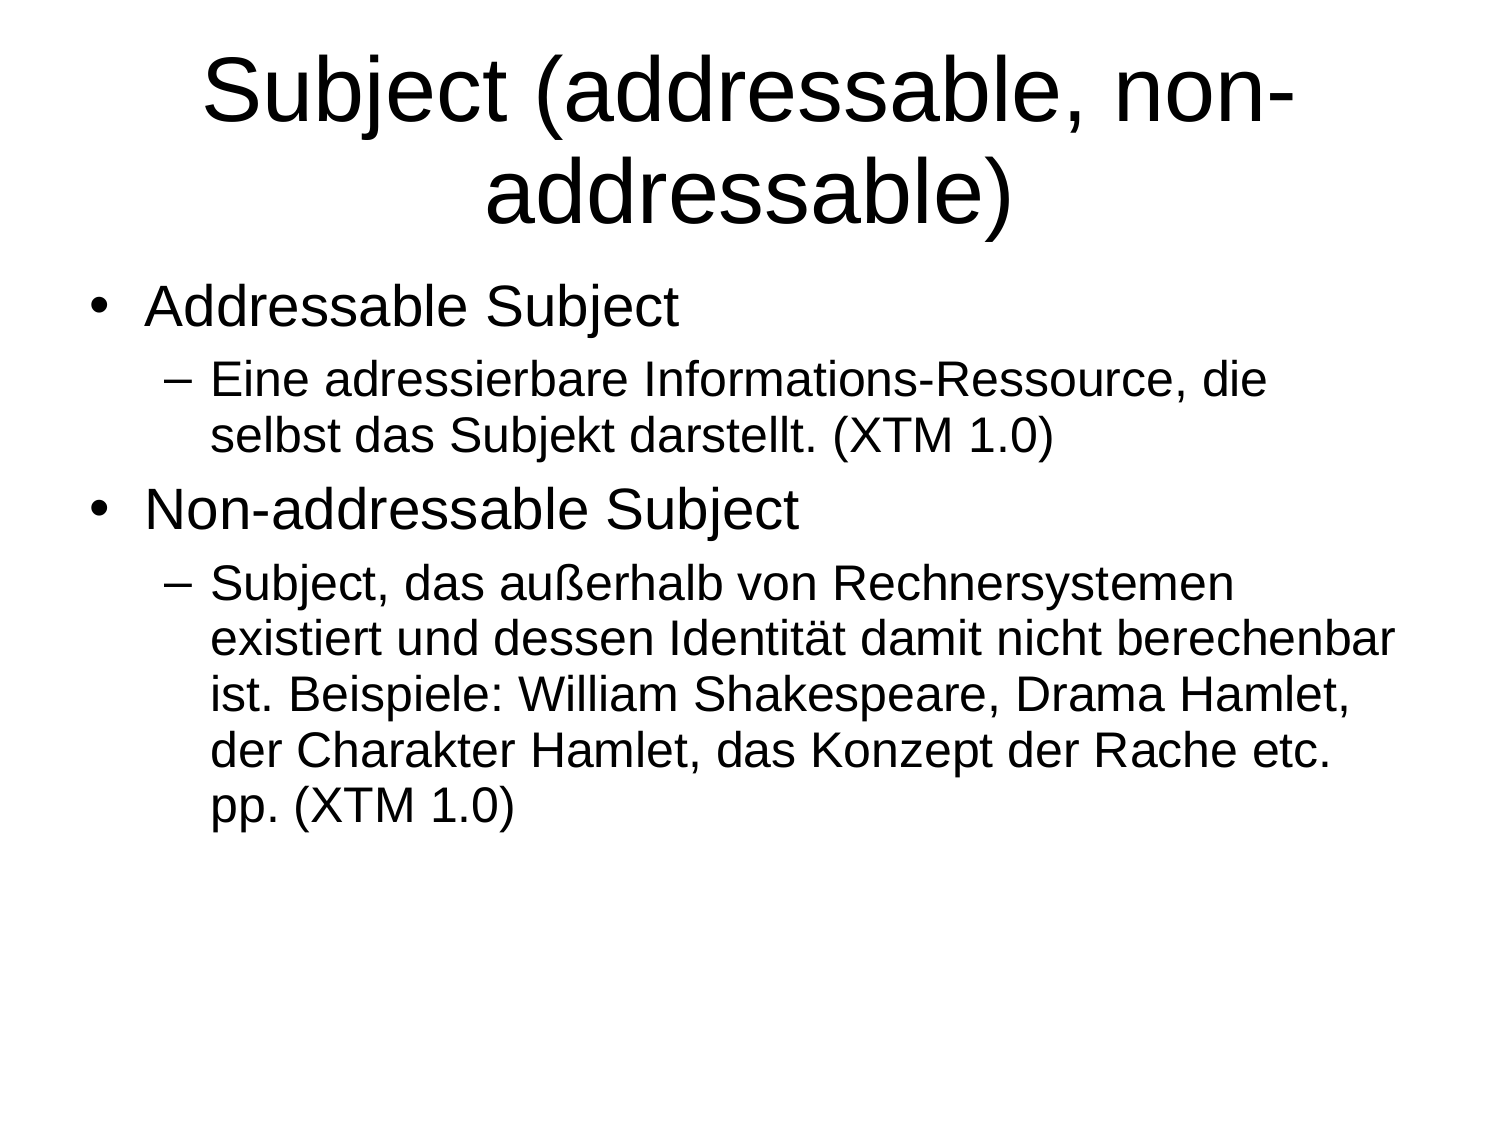

# Subject (addressable, non-addressable)
Addressable Subject
Eine adressierbare Informations-Ressource, die selbst das Subjekt darstellt. (XTM 1.0)
Non-addressable Subject
Subject, das außerhalb von Rechnersystemen existiert und dessen Identität damit nicht berechenbar ist. Beispiele: William Shakespeare, Drama Hamlet, der Charakter Hamlet, das Konzept der Rache etc. pp. (XTM 1.0)